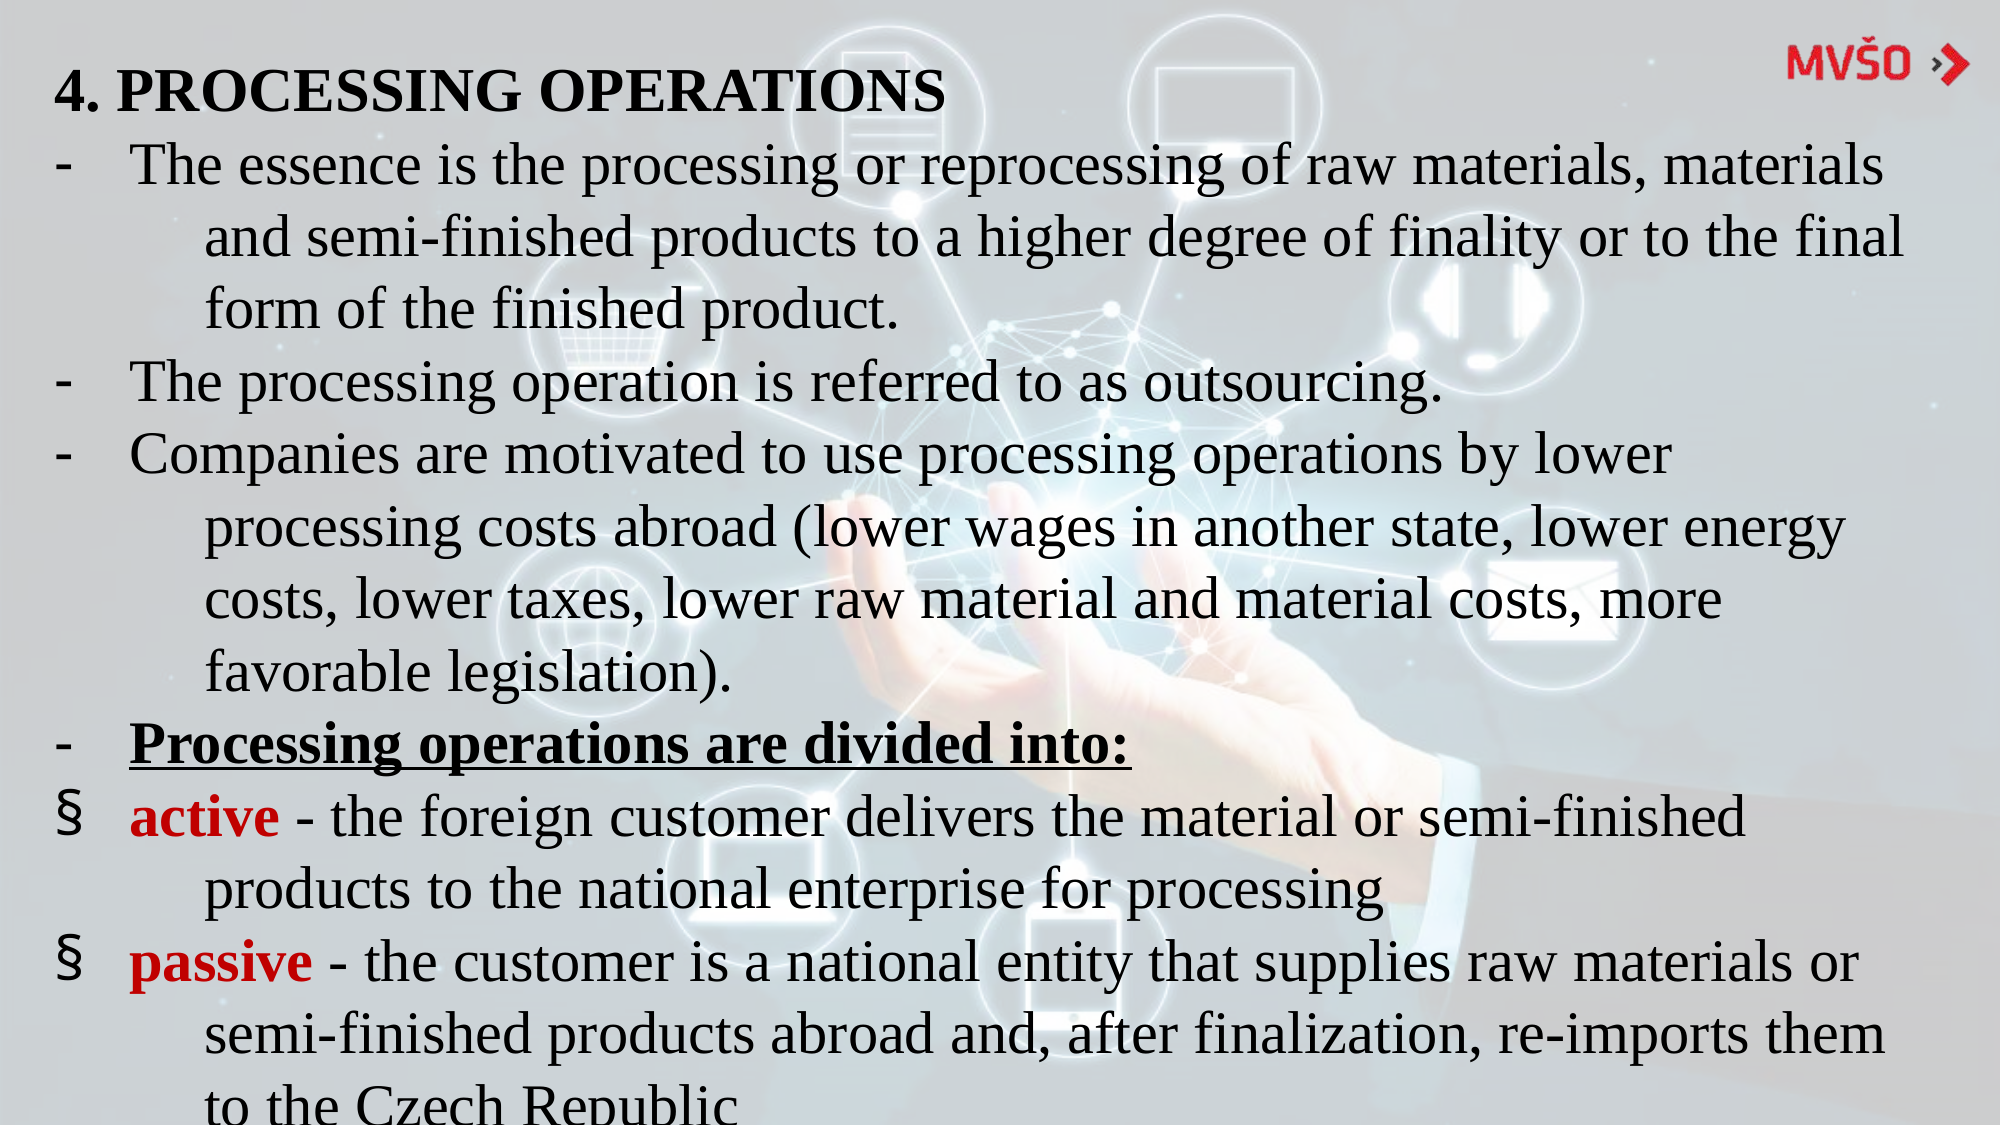

4. PROCESSING OPERATIONS
The essence is the processing or reprocessing of raw materials, materials and semi-finished products to a higher degree of finality or to the final form of the finished product.
The processing operation is referred to as outsourcing.
Companies are motivated to use processing operations by lower processing costs abroad (lower wages in another state, lower energy costs, lower taxes, lower raw material and material costs, more favorable legislation).
Processing operations are divided into:
active - the foreign customer delivers the material or semi-finished products to the national enterprise for processing
passive - the customer is a national entity that supplies raw materials or semi-finished products abroad and, after finalization, re-imports them to the Czech Republic